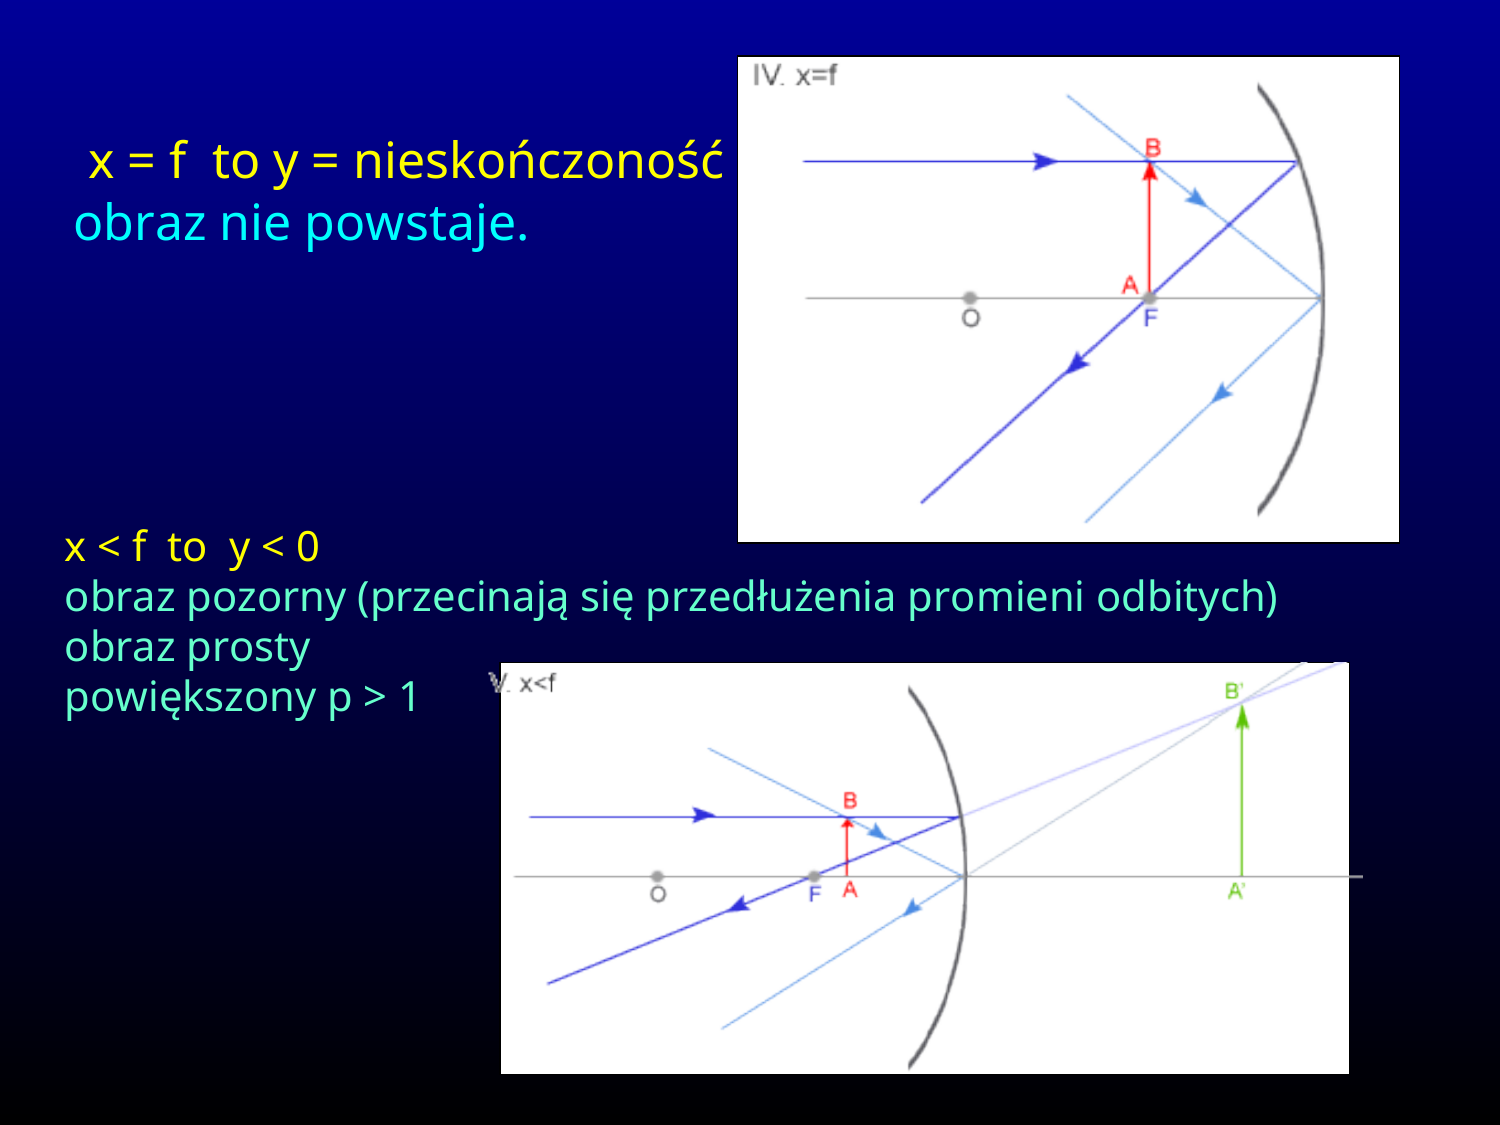

x = f to y = nieskończoność
obraz nie powstaje.
x < f to y < 0
obraz pozorny (przecinają się przedłużenia promieni odbitych)
obraz prosty
powiększony p > 1